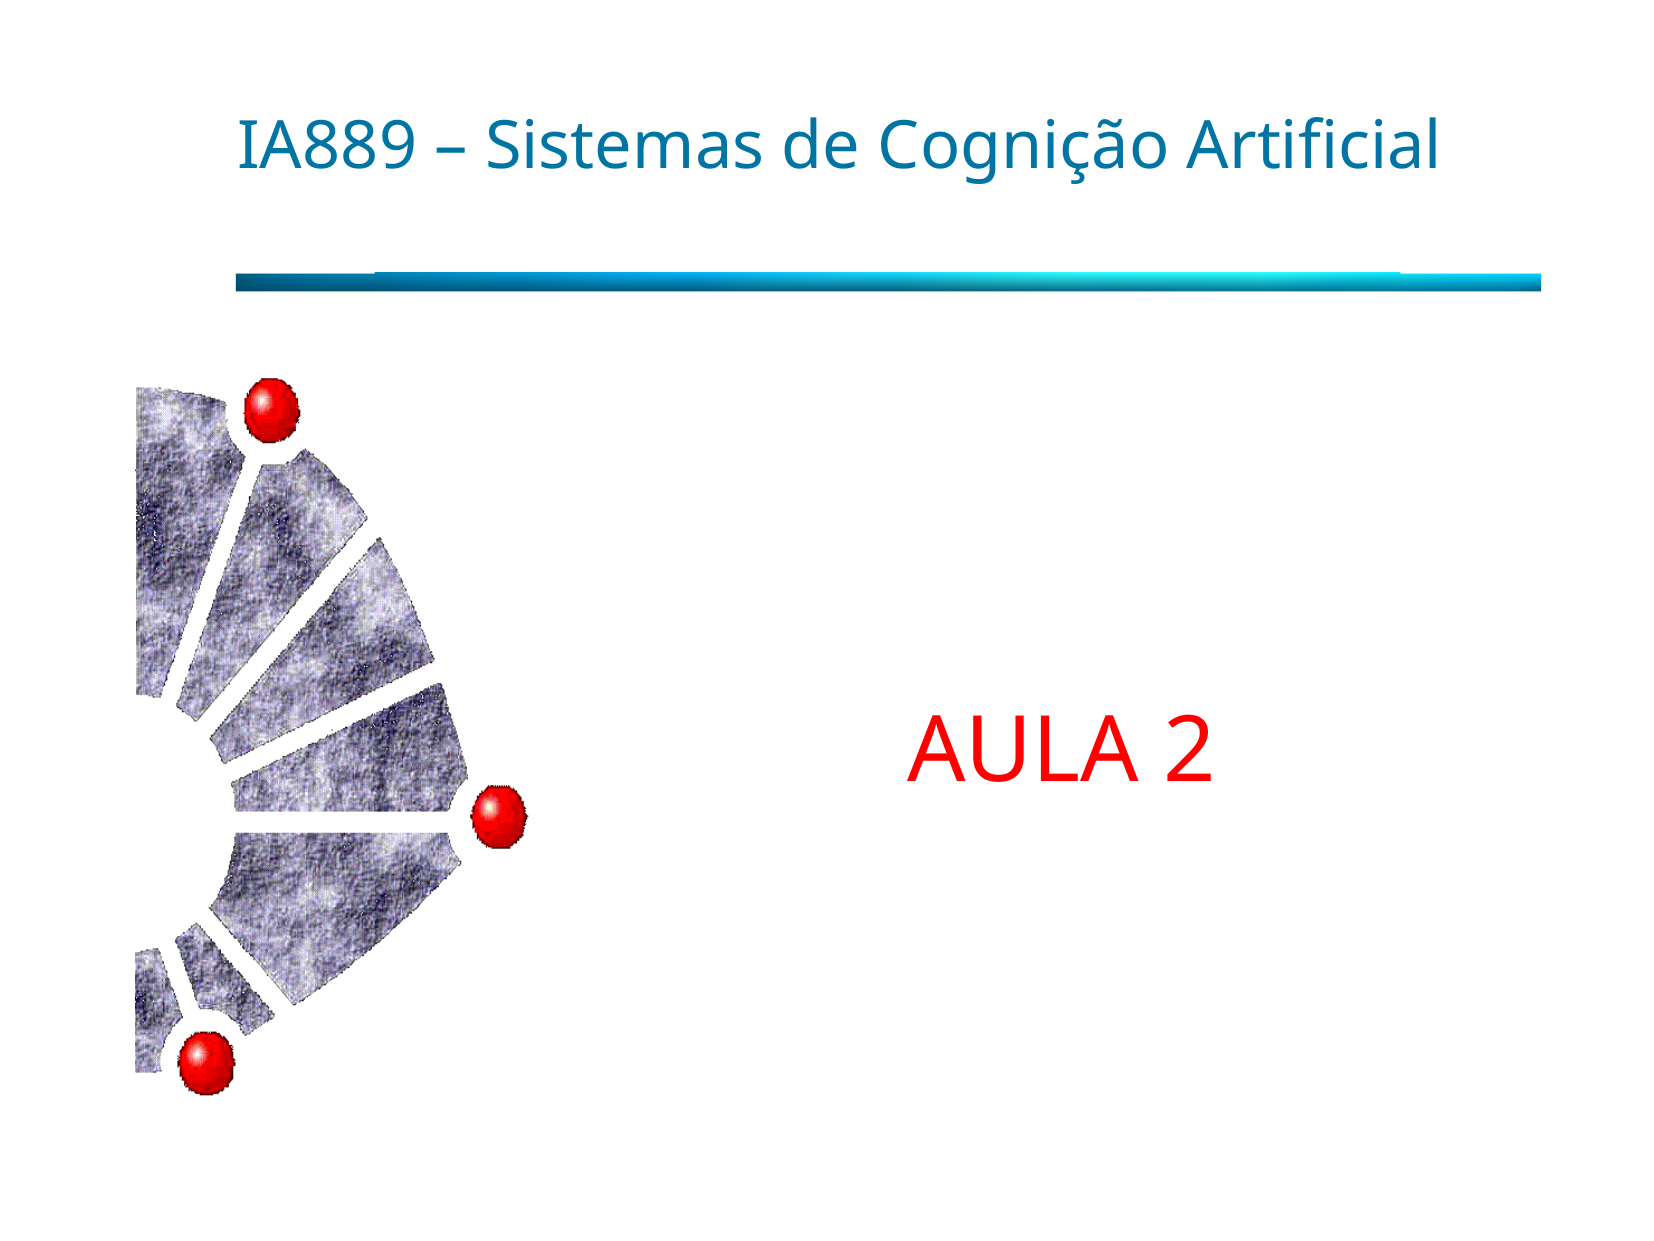

# IA889 – Sistemas de Cognição Artificial
AULA 2